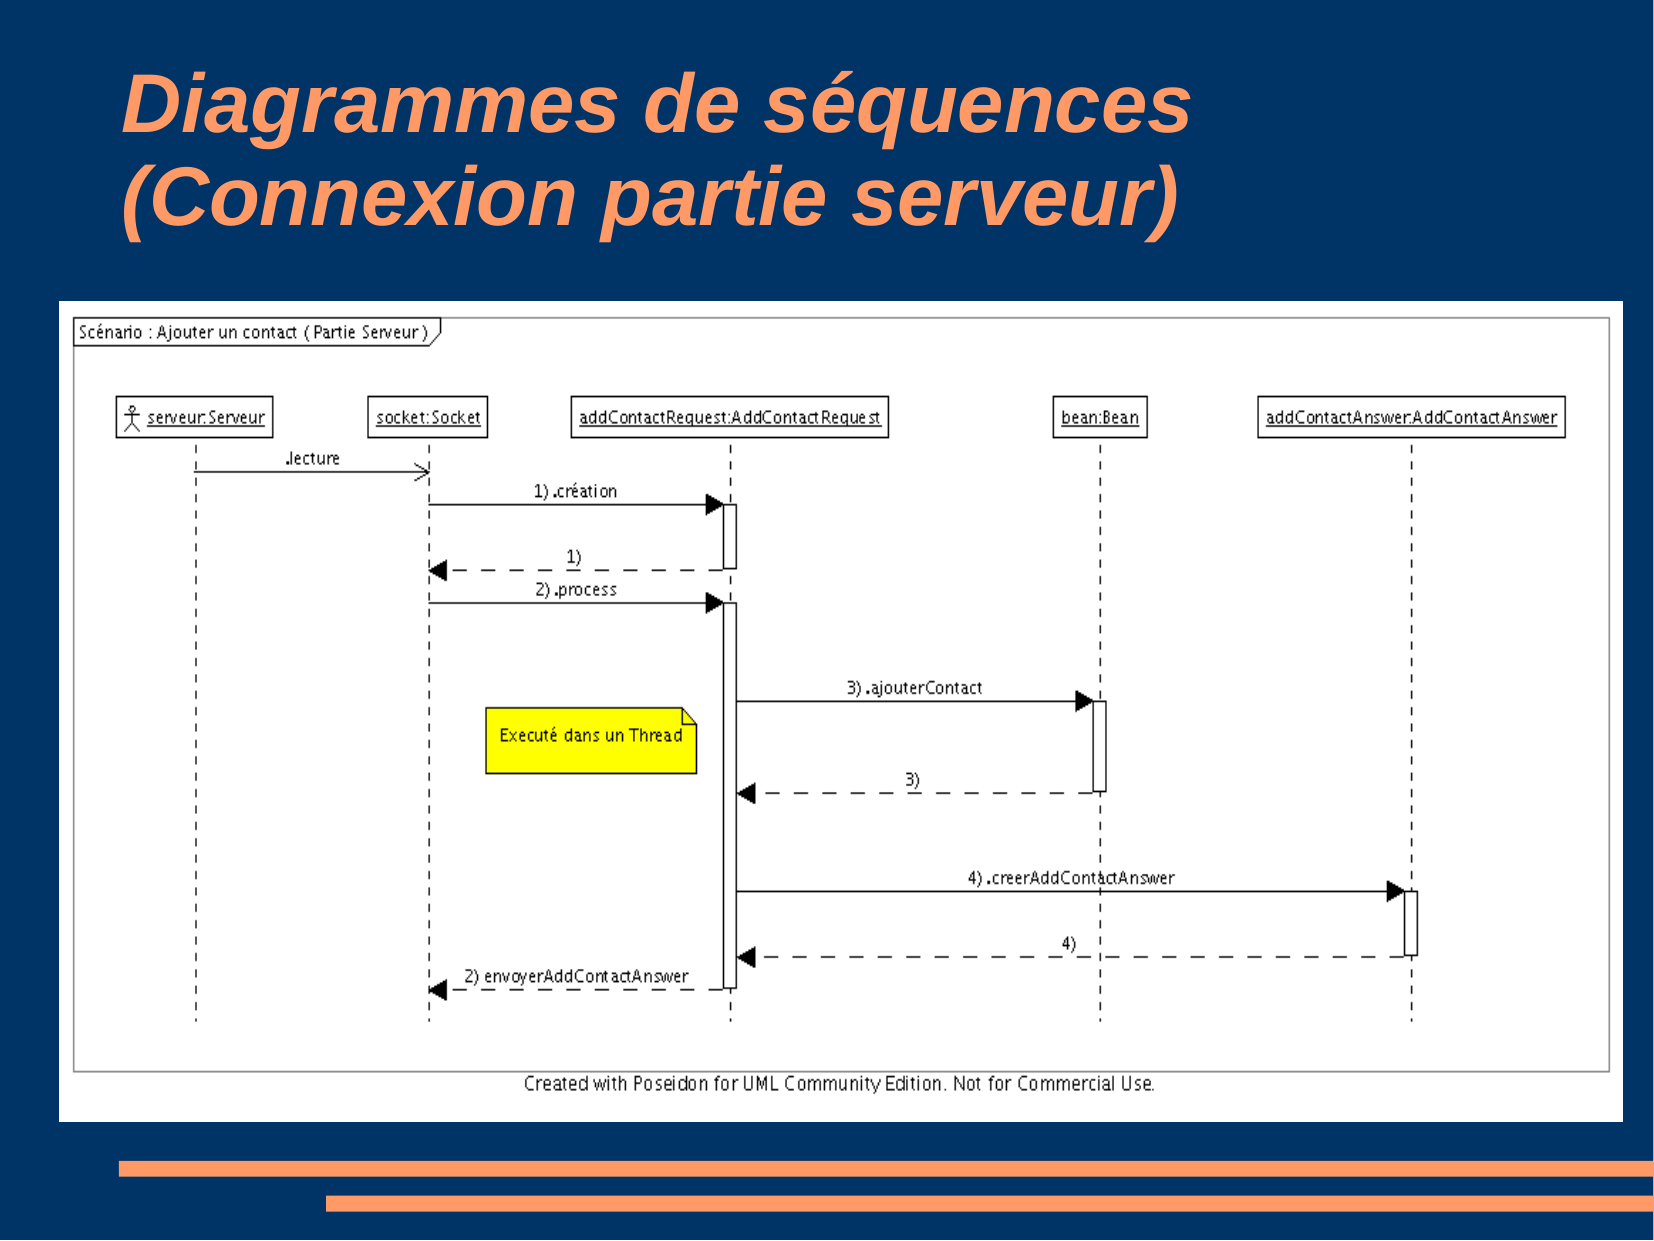

# Diagrammes de séquences (Connexion partie serveur)